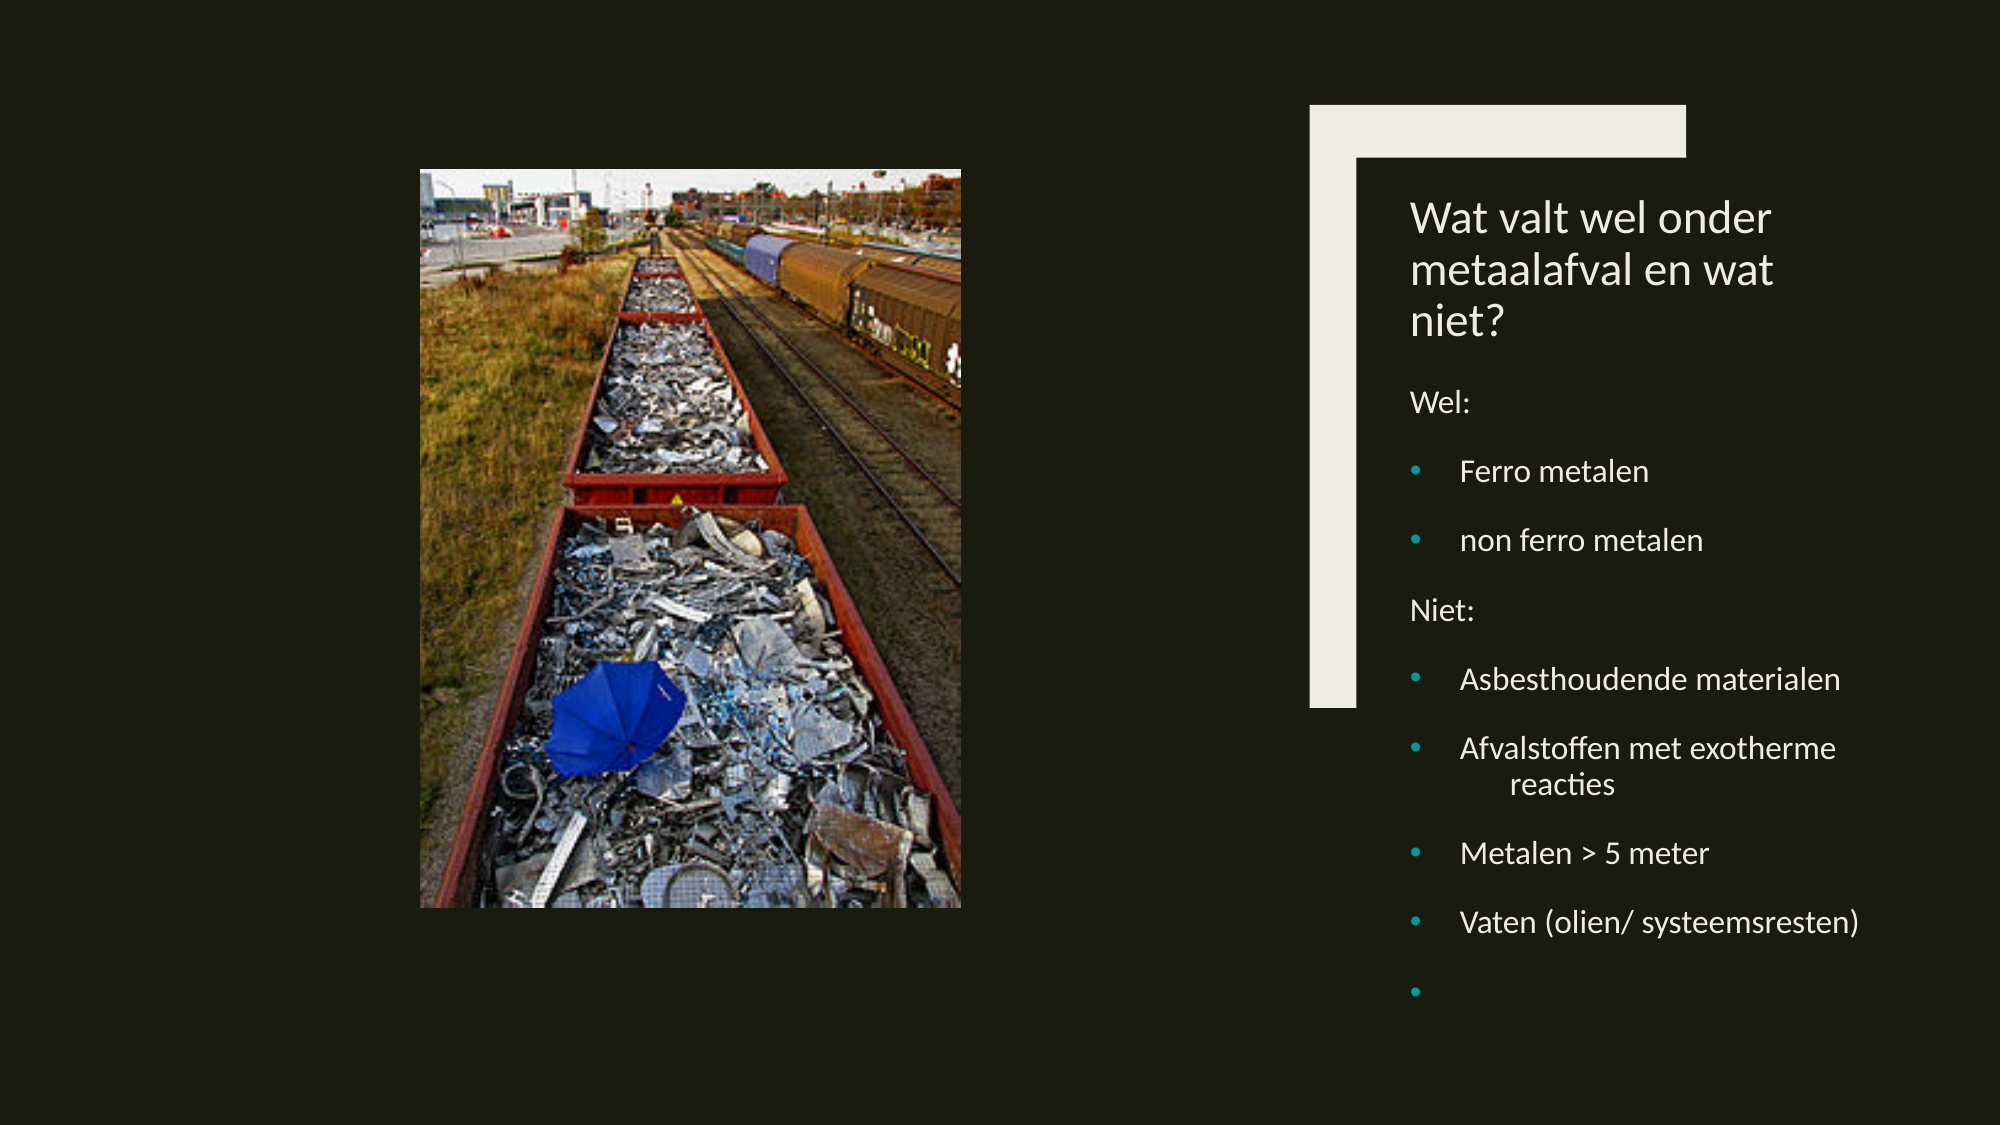

# Wat valt wel onder metaalafval en wat niet?
Wel:
Ferro metalen
non ferro metalen
Niet:
Asbesthoudende materialen
Afvalstoffen met exotherme reacties
Metalen > 5 meter
Vaten (olien/ systeemsresten)